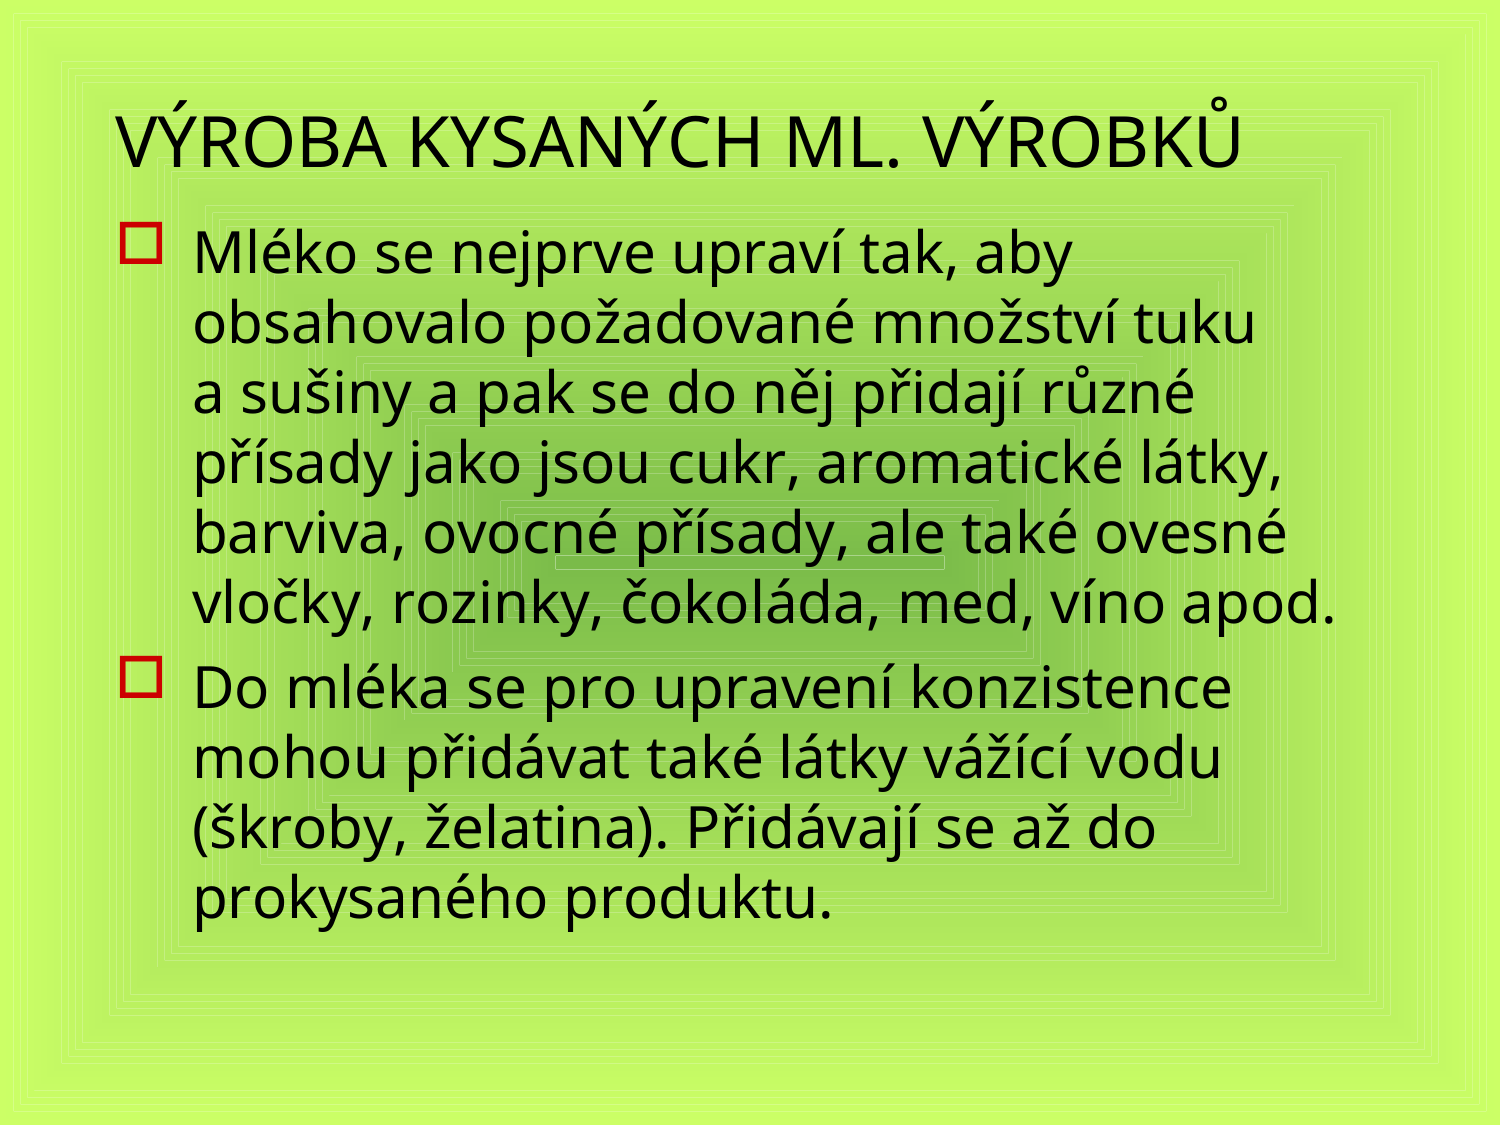

# VÝROBA KYSANÝCH ML. VÝROBKŮ
Mléko se nejprve upraví tak, aby obsahovalo požadované množství tuku
a sušiny a pak se do něj přidají různé přísady jako jsou cukr, aromatické látky, barviva, ovocné přísady, ale také ovesné vločky, rozinky, čokoláda, med, víno apod.
Do mléka se pro upravení konzistence mohou přidávat také látky vážící vodu (škroby, želatina). Přidávají se až do prokysaného produktu.